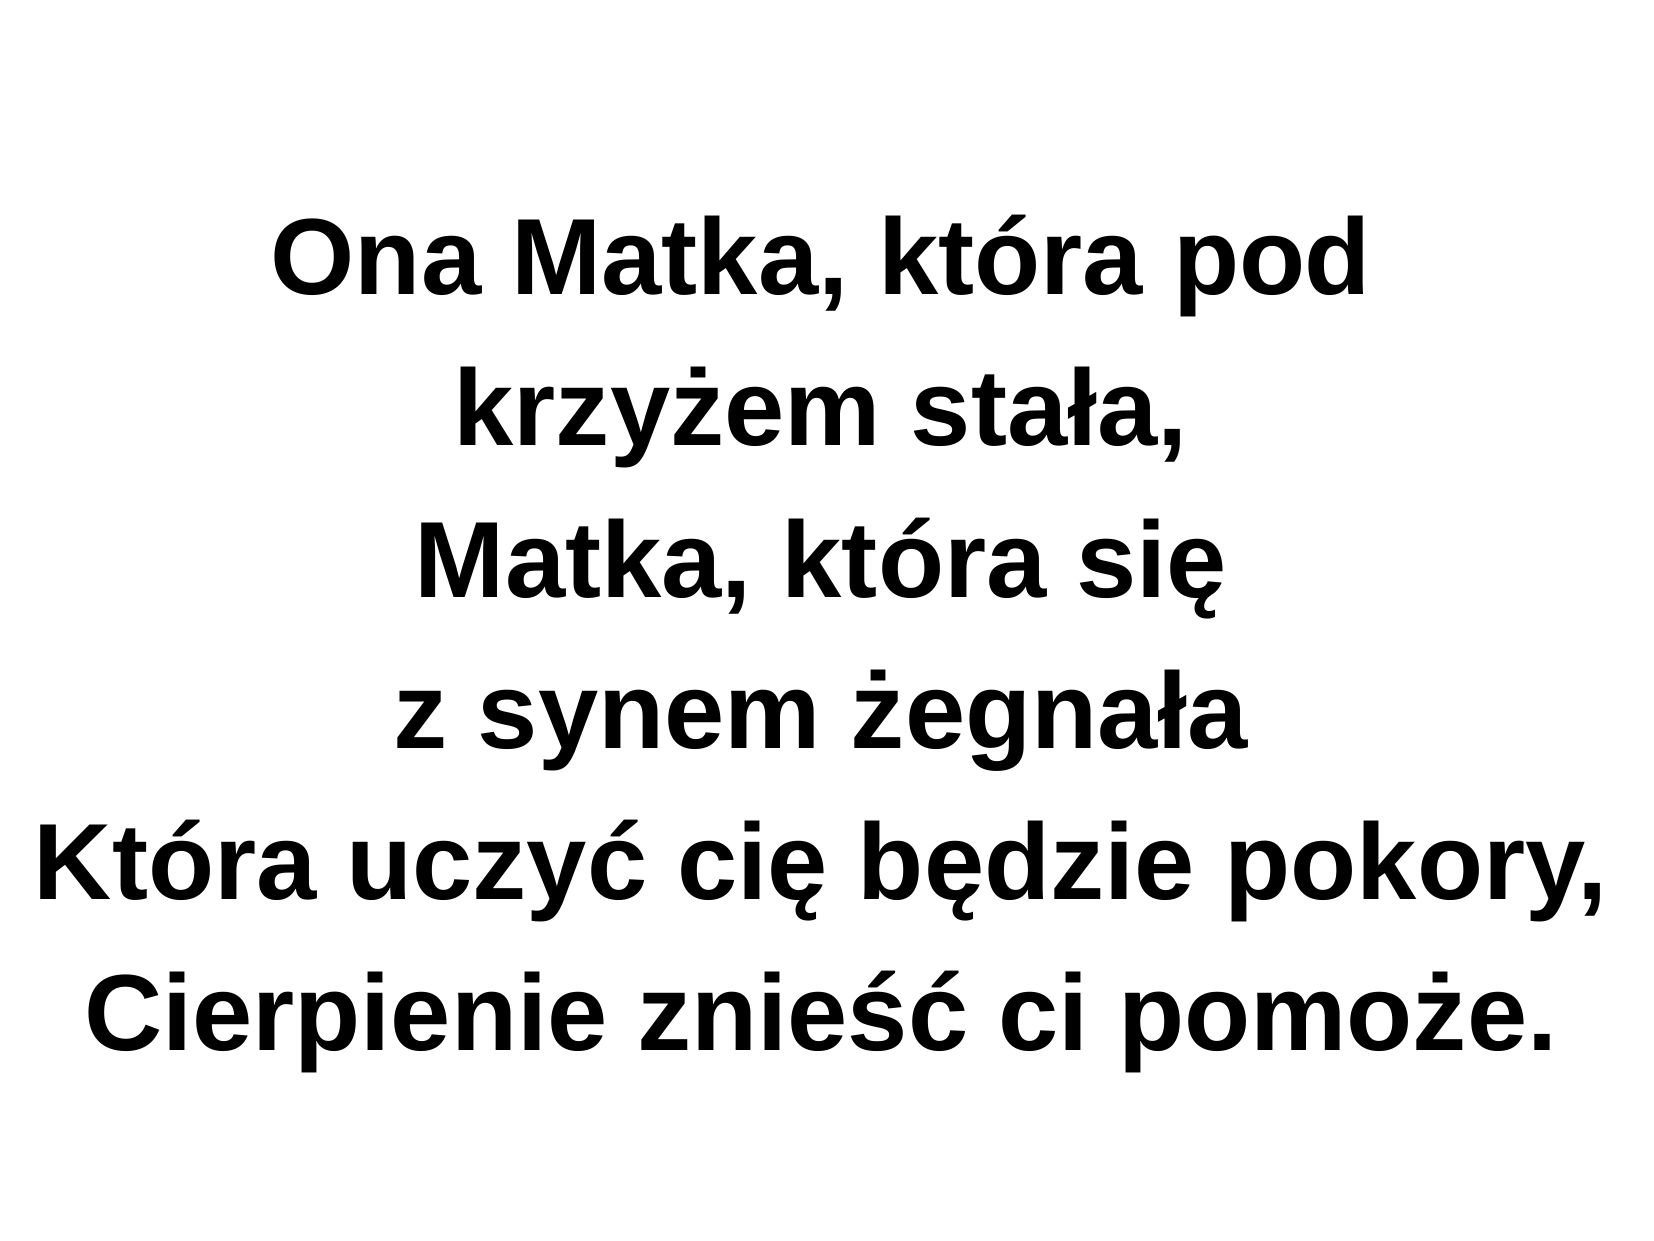

# Ona Matka, która pod
krzyżem stała,
Matka, która się
z synem żegnała
Która uczyć cię będzie pokory,
Cierpienie znieść ci pomoże.